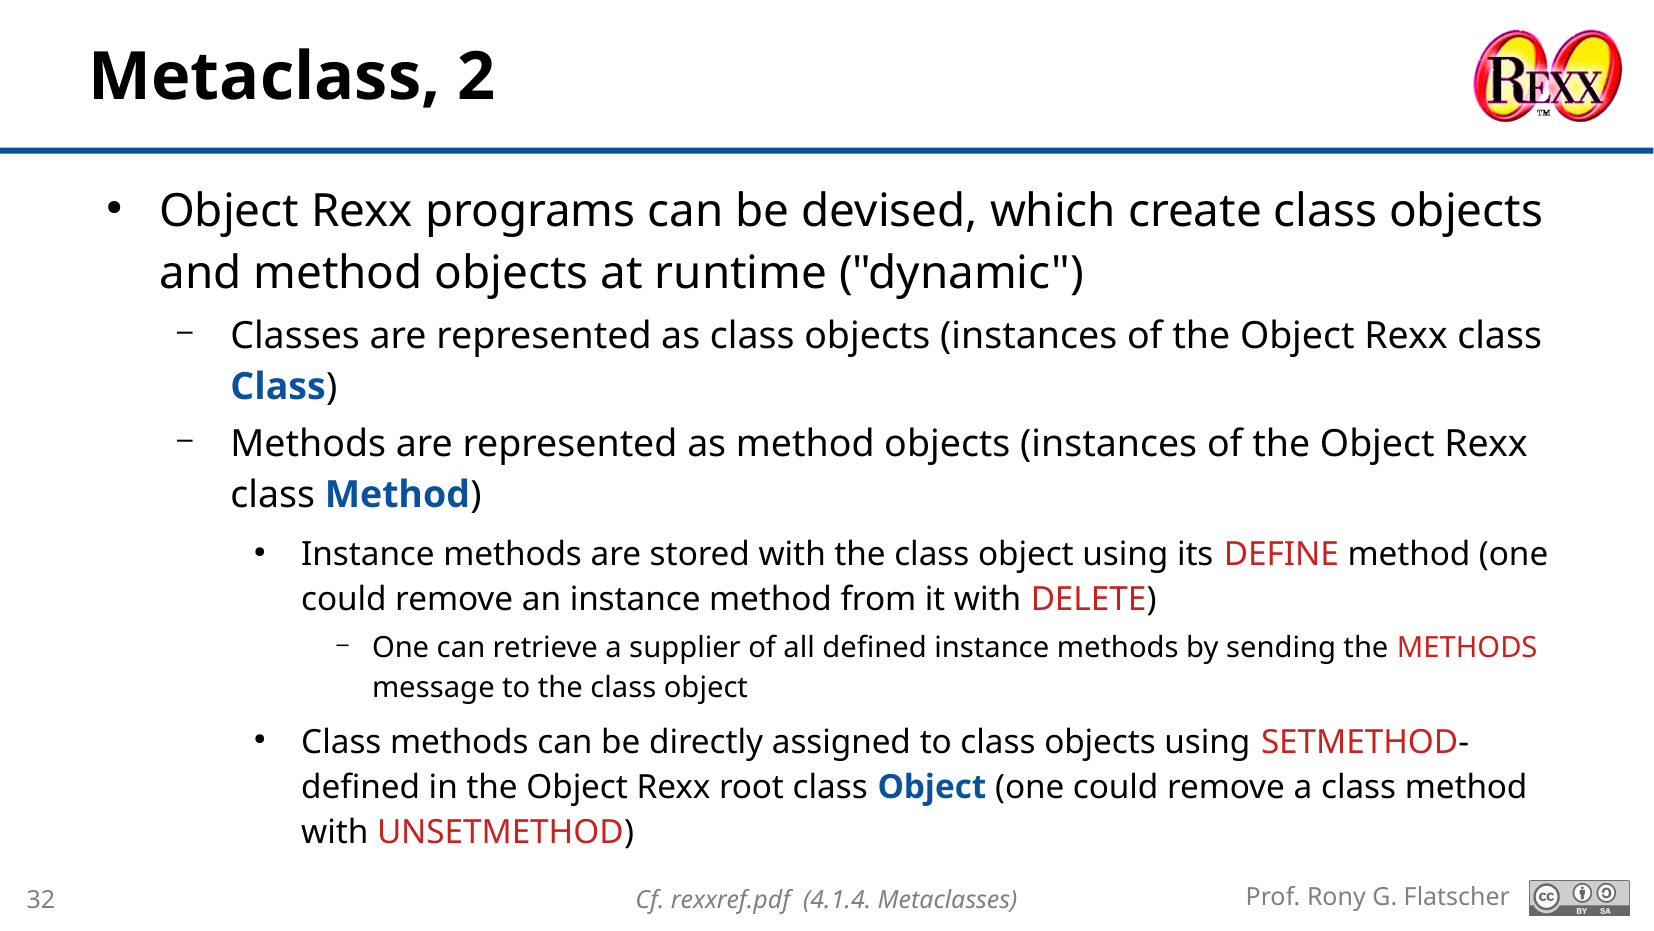

# Metaclass, 2
Object Rexx programs can be devised, which create class objects and method objects at runtime ("dynamic")
Classes are represented as class objects (instances of the Object Rexx class Class)
Methods are represented as method objects (instances of the Object Rexx class Method)
Instance methods are stored with the class object using its DEFINE method (one could remove an instance method from it with DELETE)
One can retrieve a supplier of all defined instance methods by sending the METHODS message to the class object
Class methods can be directly assigned to class objects using SETMETHOD- defined in the Object Rexx root class Object (one could remove a class method with UNSETMETHOD)
Cf. rexxref.pdf (4.1.4. Metaclasses)